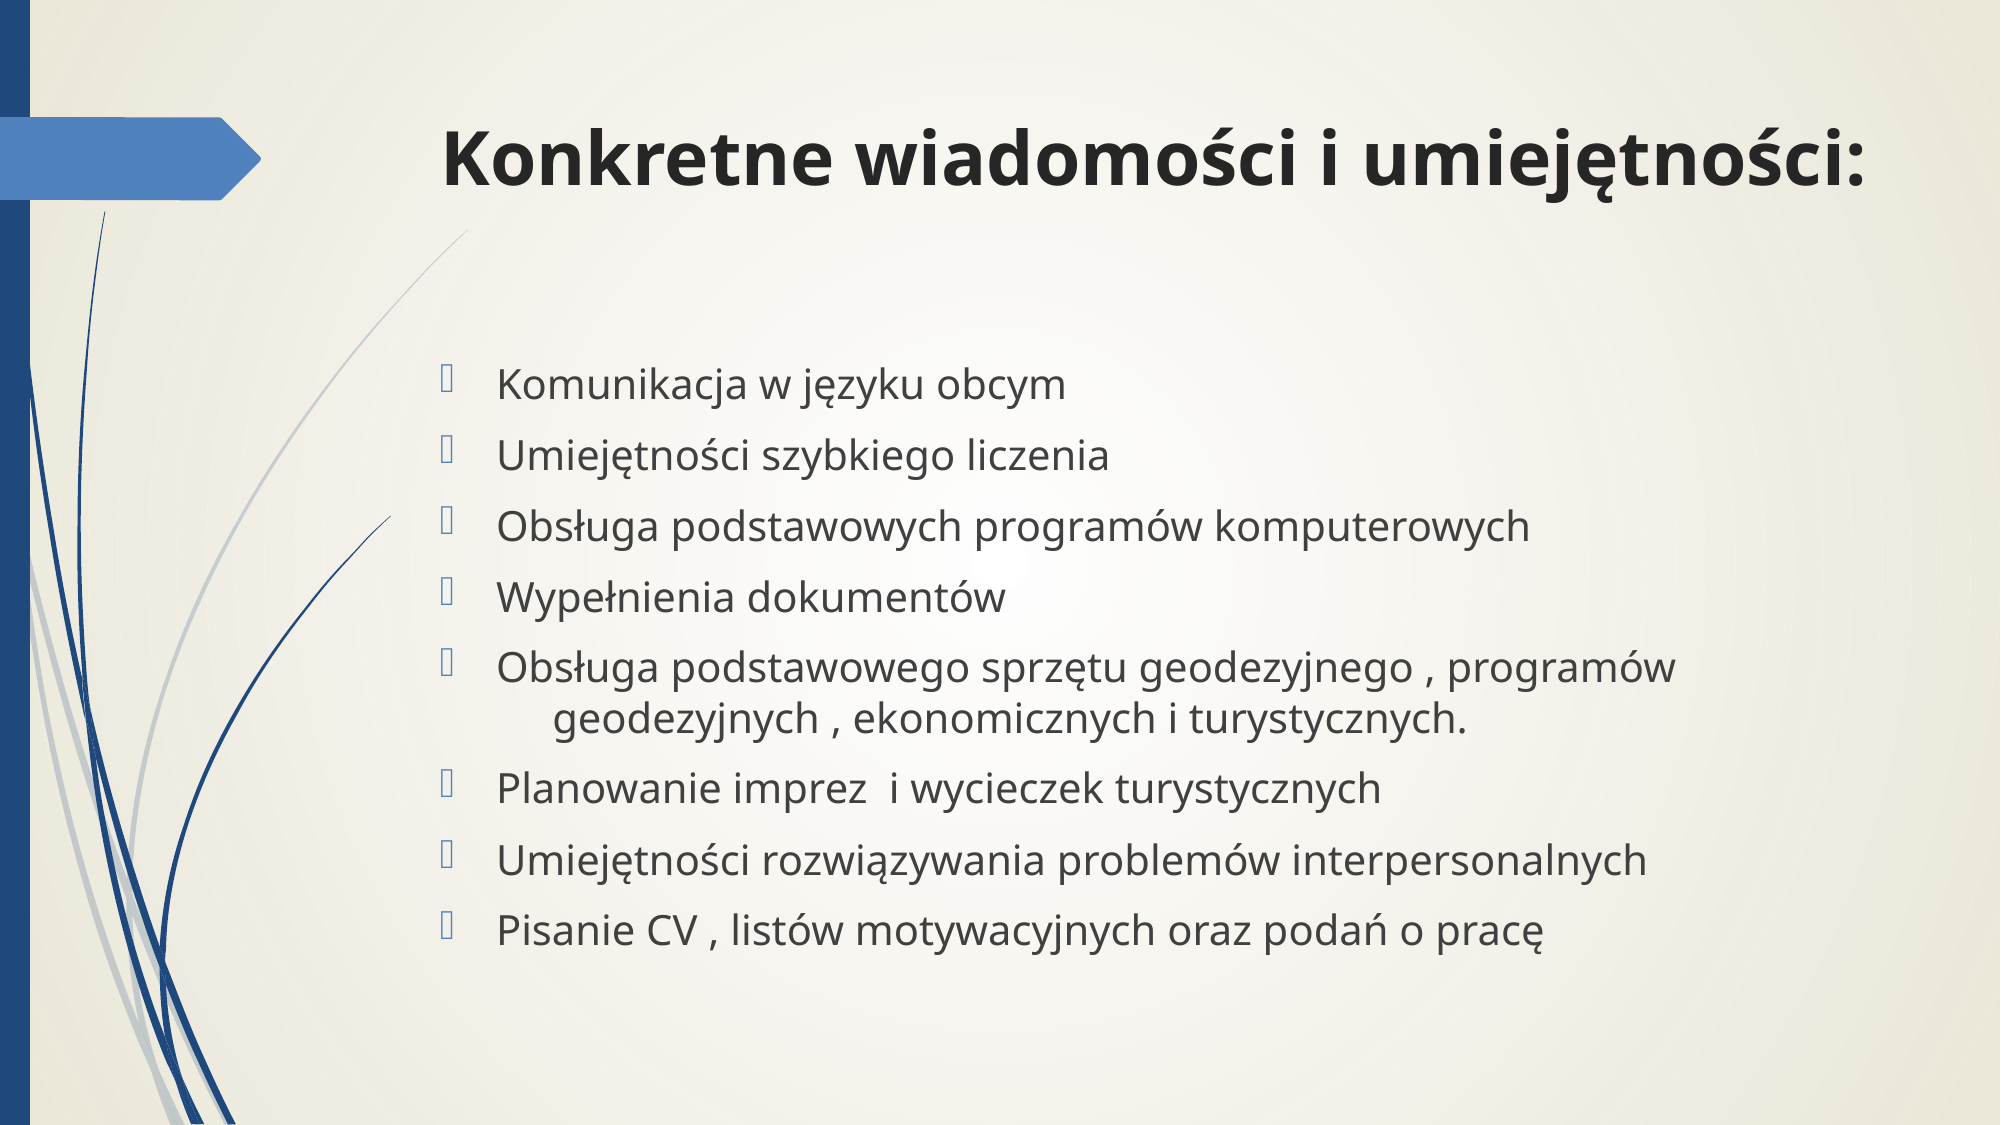

# Konkretne wiadomości i umiejętności:
Komunikacja w języku obcym
Umiejętności szybkiego liczenia
Obsługa podstawowych programów komputerowych
Wypełnienia dokumentów
Obsługa podstawowego sprzętu geodezyjnego , programów geodezyjnych , ekonomicznych i turystycznych.
Planowanie imprez i wycieczek turystycznych
Umiejętności rozwiązywania problemów interpersonalnych
Pisanie CV , listów motywacyjnych oraz podań o pracę